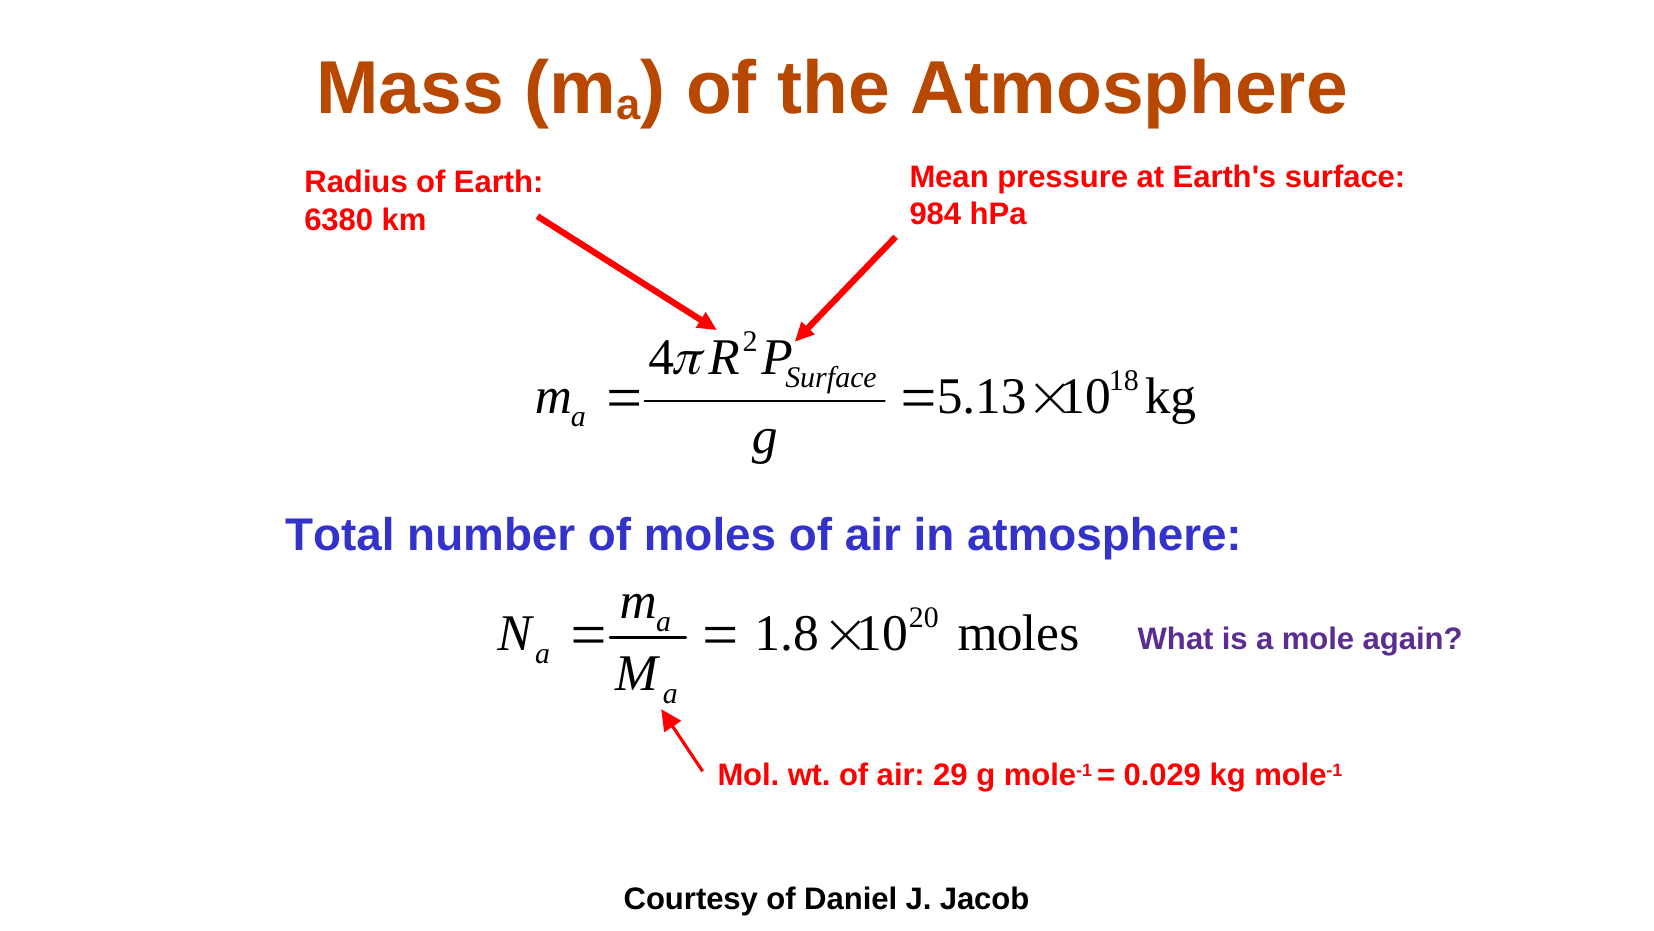

Mass (ma) of the Atmosphere
Mean pressure at Earth's surface:
984 hPa
Radius of Earth:
6380 km
Total number of moles of air in atmosphere:
What is a mole again?
Mol. wt. of air: 29 g mole-1 = 0.029 kg mole-1
Courtesy of Daniel J. Jacob